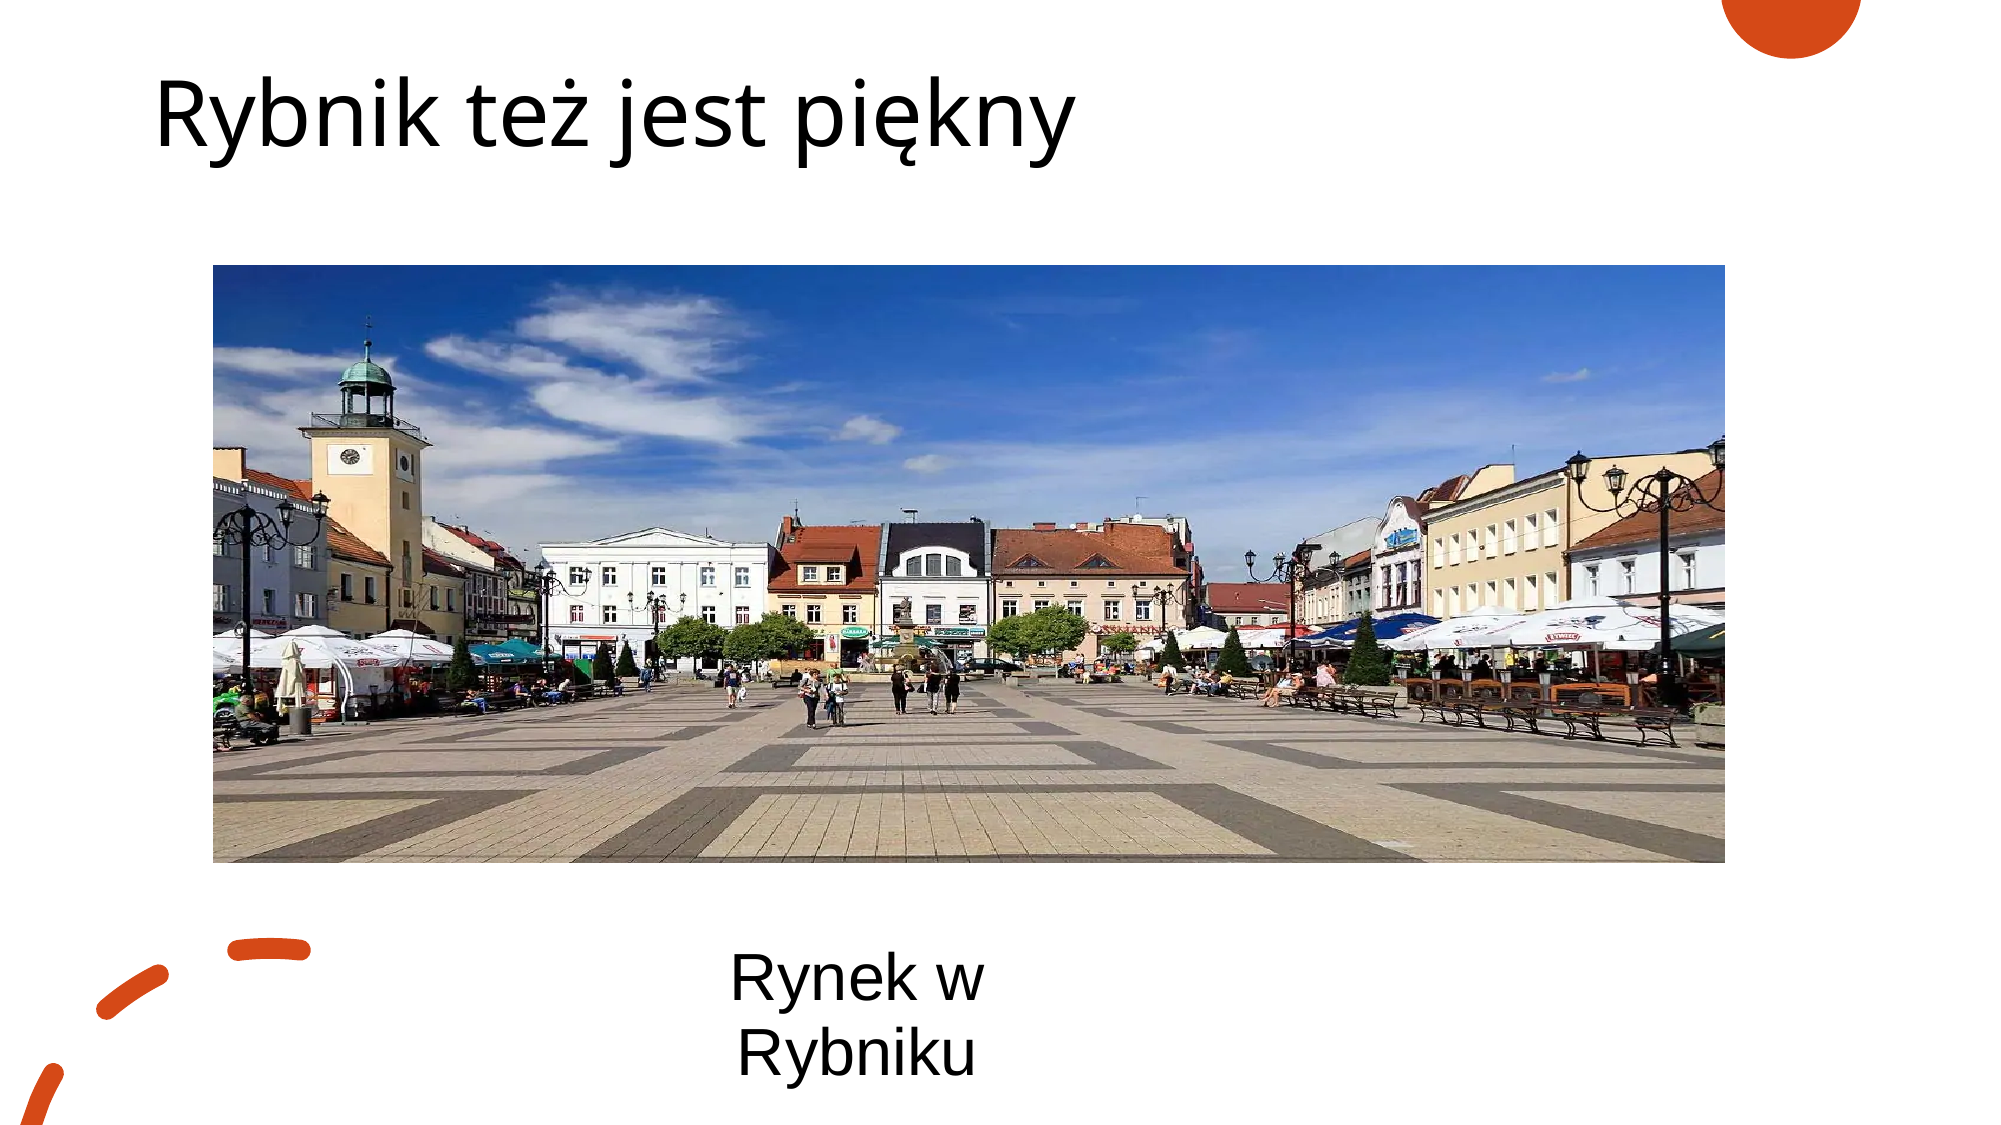

# Rybnik też jest piękny
 Rynek w Rybniku
Rynek w Rybniku